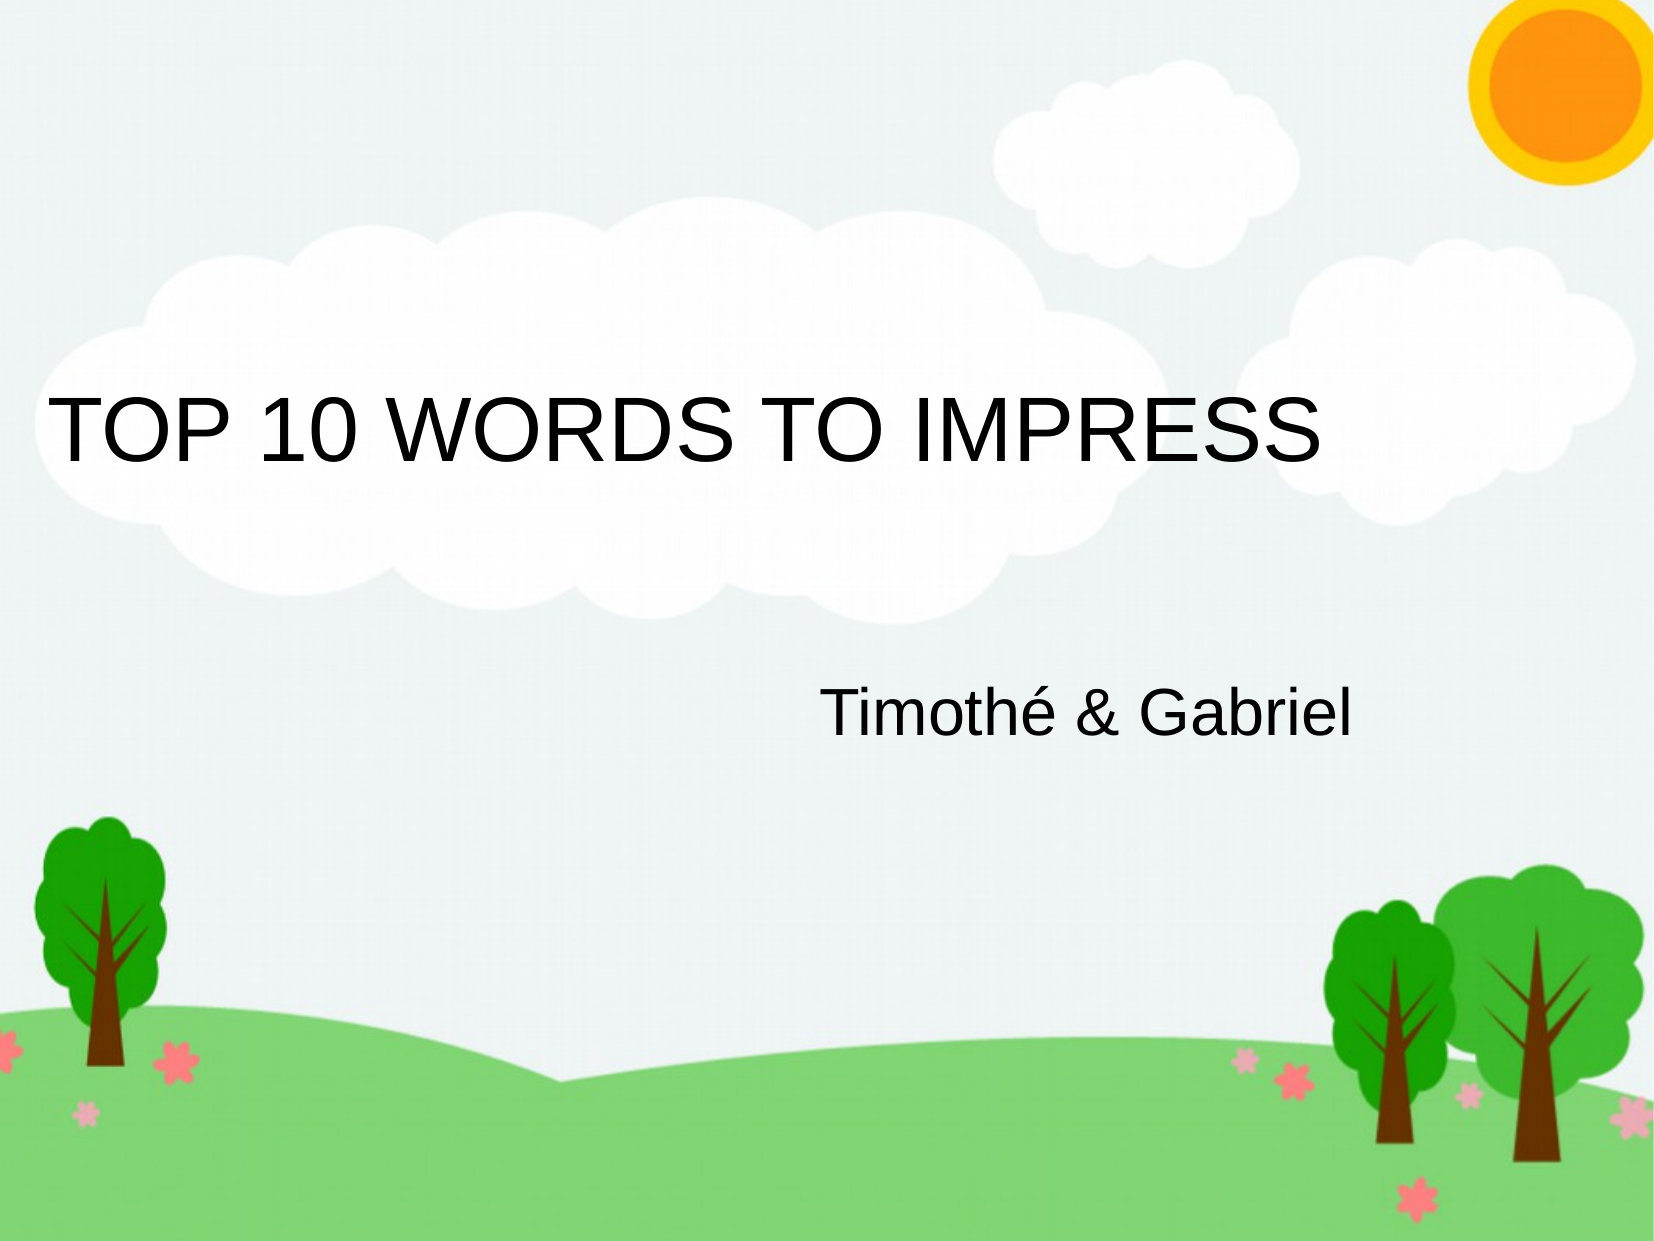

# TOP 10 WORDS TO IMPRESS
Timothé & Gabriel